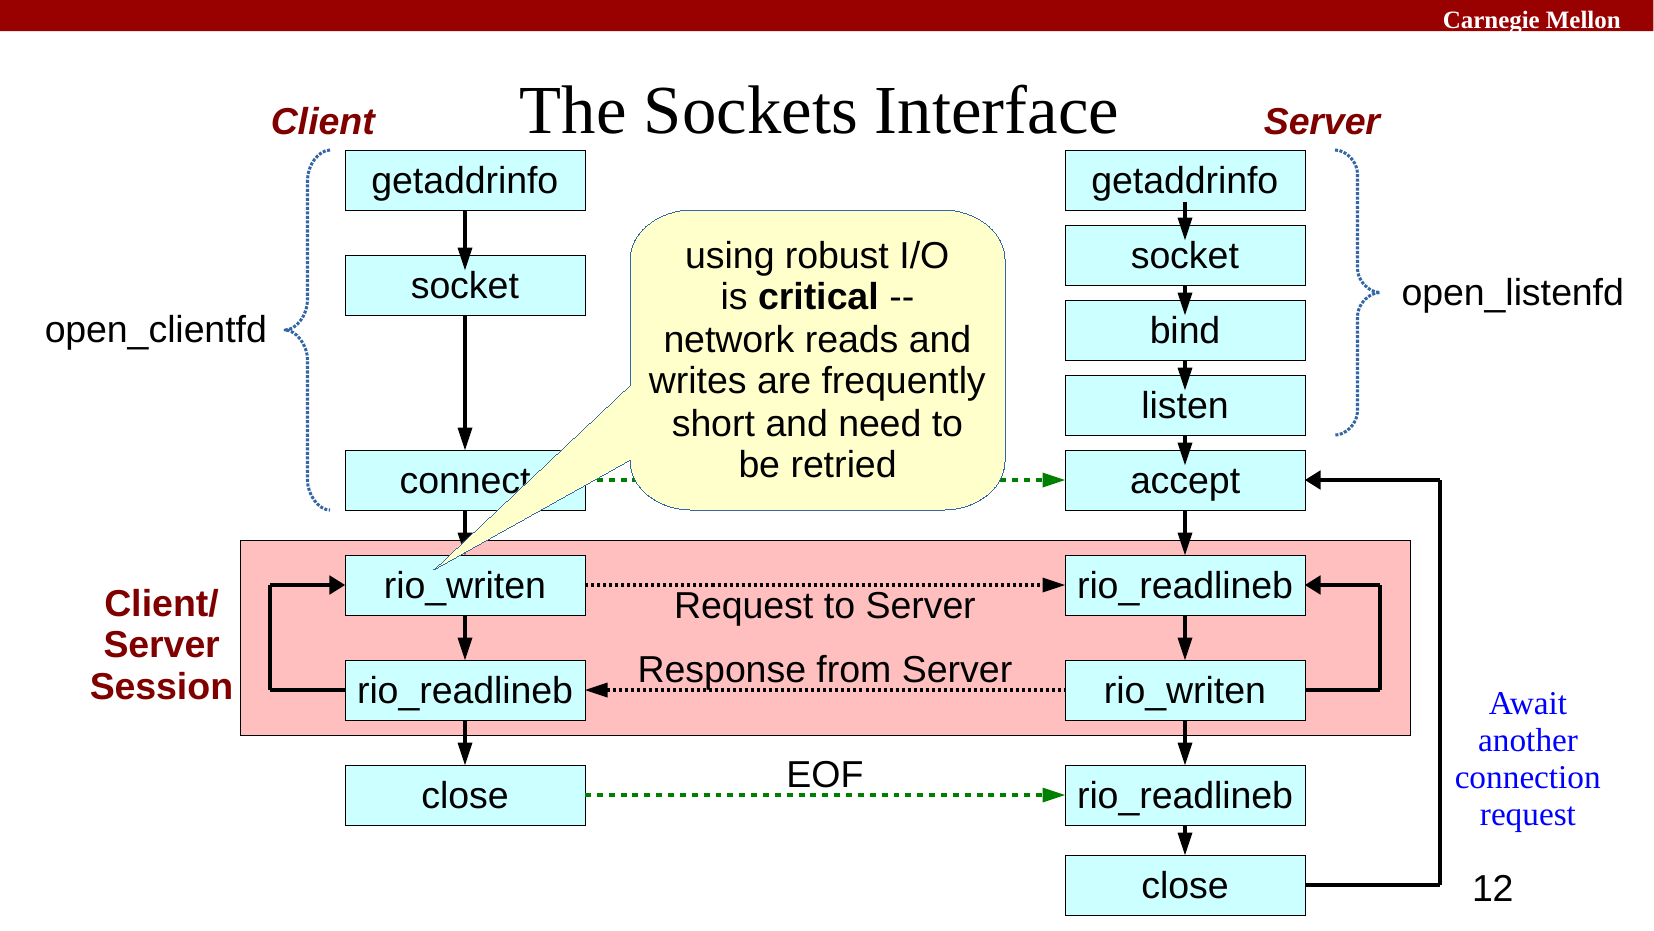

# The Sockets Interface
Client
Server
getaddrinfo
getaddrinfo
using robust I/O
is critical --
network reads and
writes are frequently
short and need to
be retried
socket
socket
open_listenfd
bind
open_clientfd
listen
connect
accept
Connection Request
rio_writen
rio_readlineb
Client/
Server
Session
Request to Server
rio_readlineb
rio_writen
Await
another
connection
request
Response from Server
close
rio_readlineb
EOF
close